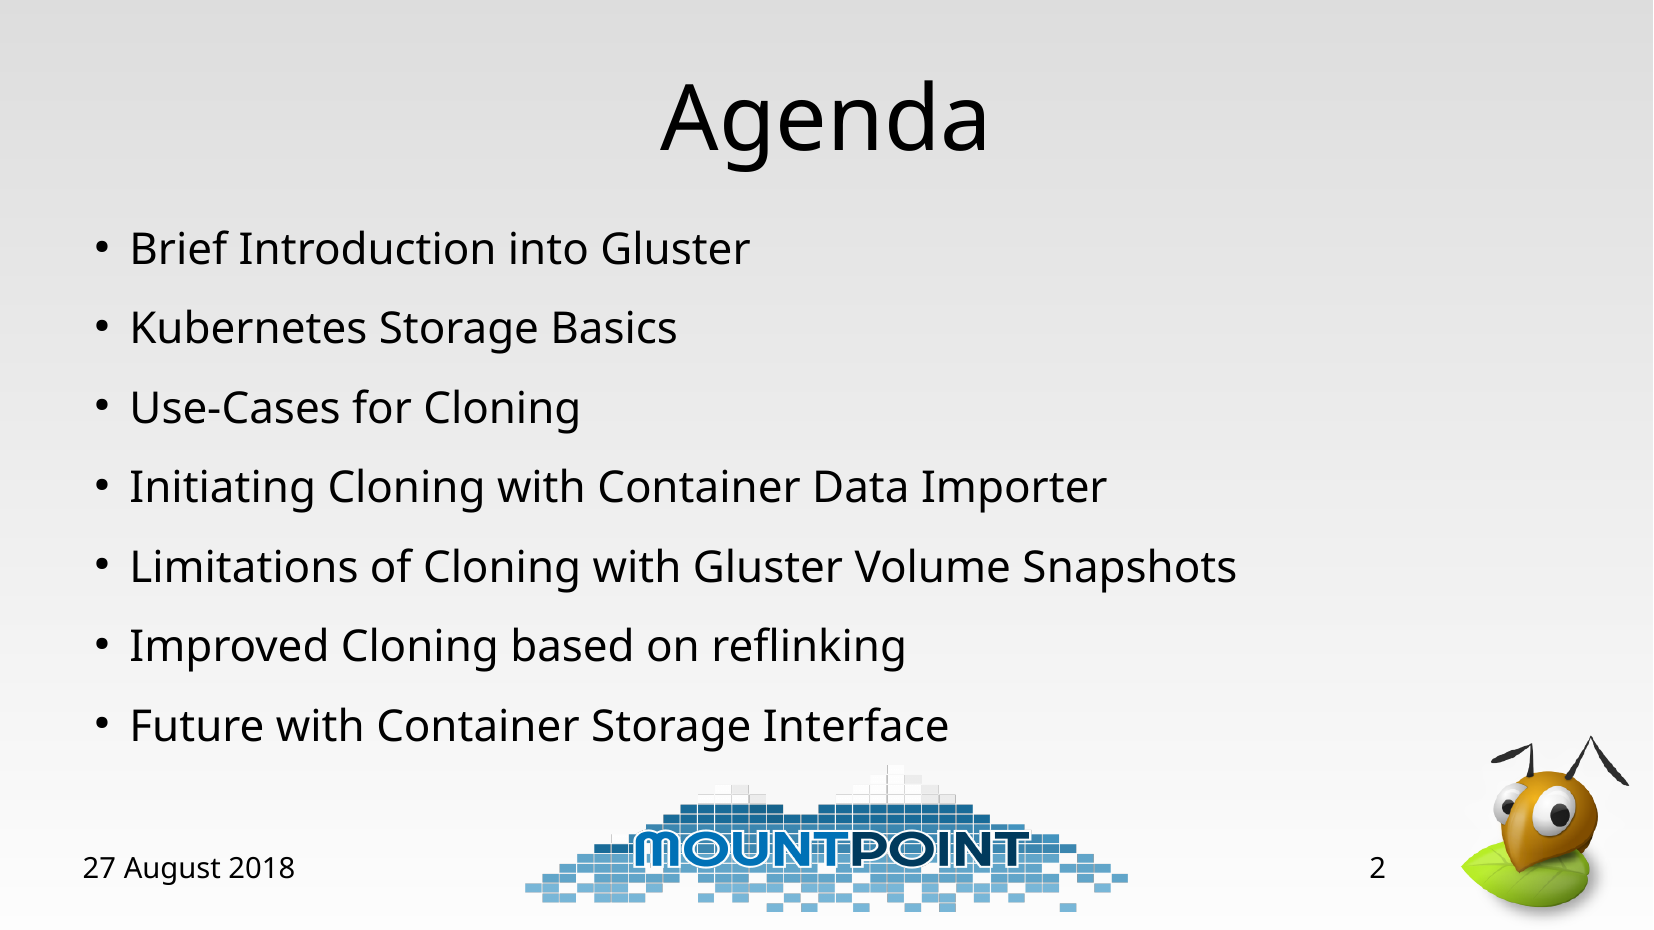

# Agenda
Brief Introduction into Gluster
Kubernetes Storage Basics
Use-Cases for Cloning
Initiating Cloning with Container Data Importer
Limitations of Cloning with Gluster Volume Snapshots
Improved Cloning based on reflinking
Future with Container Storage Interface
27 August 2018
2